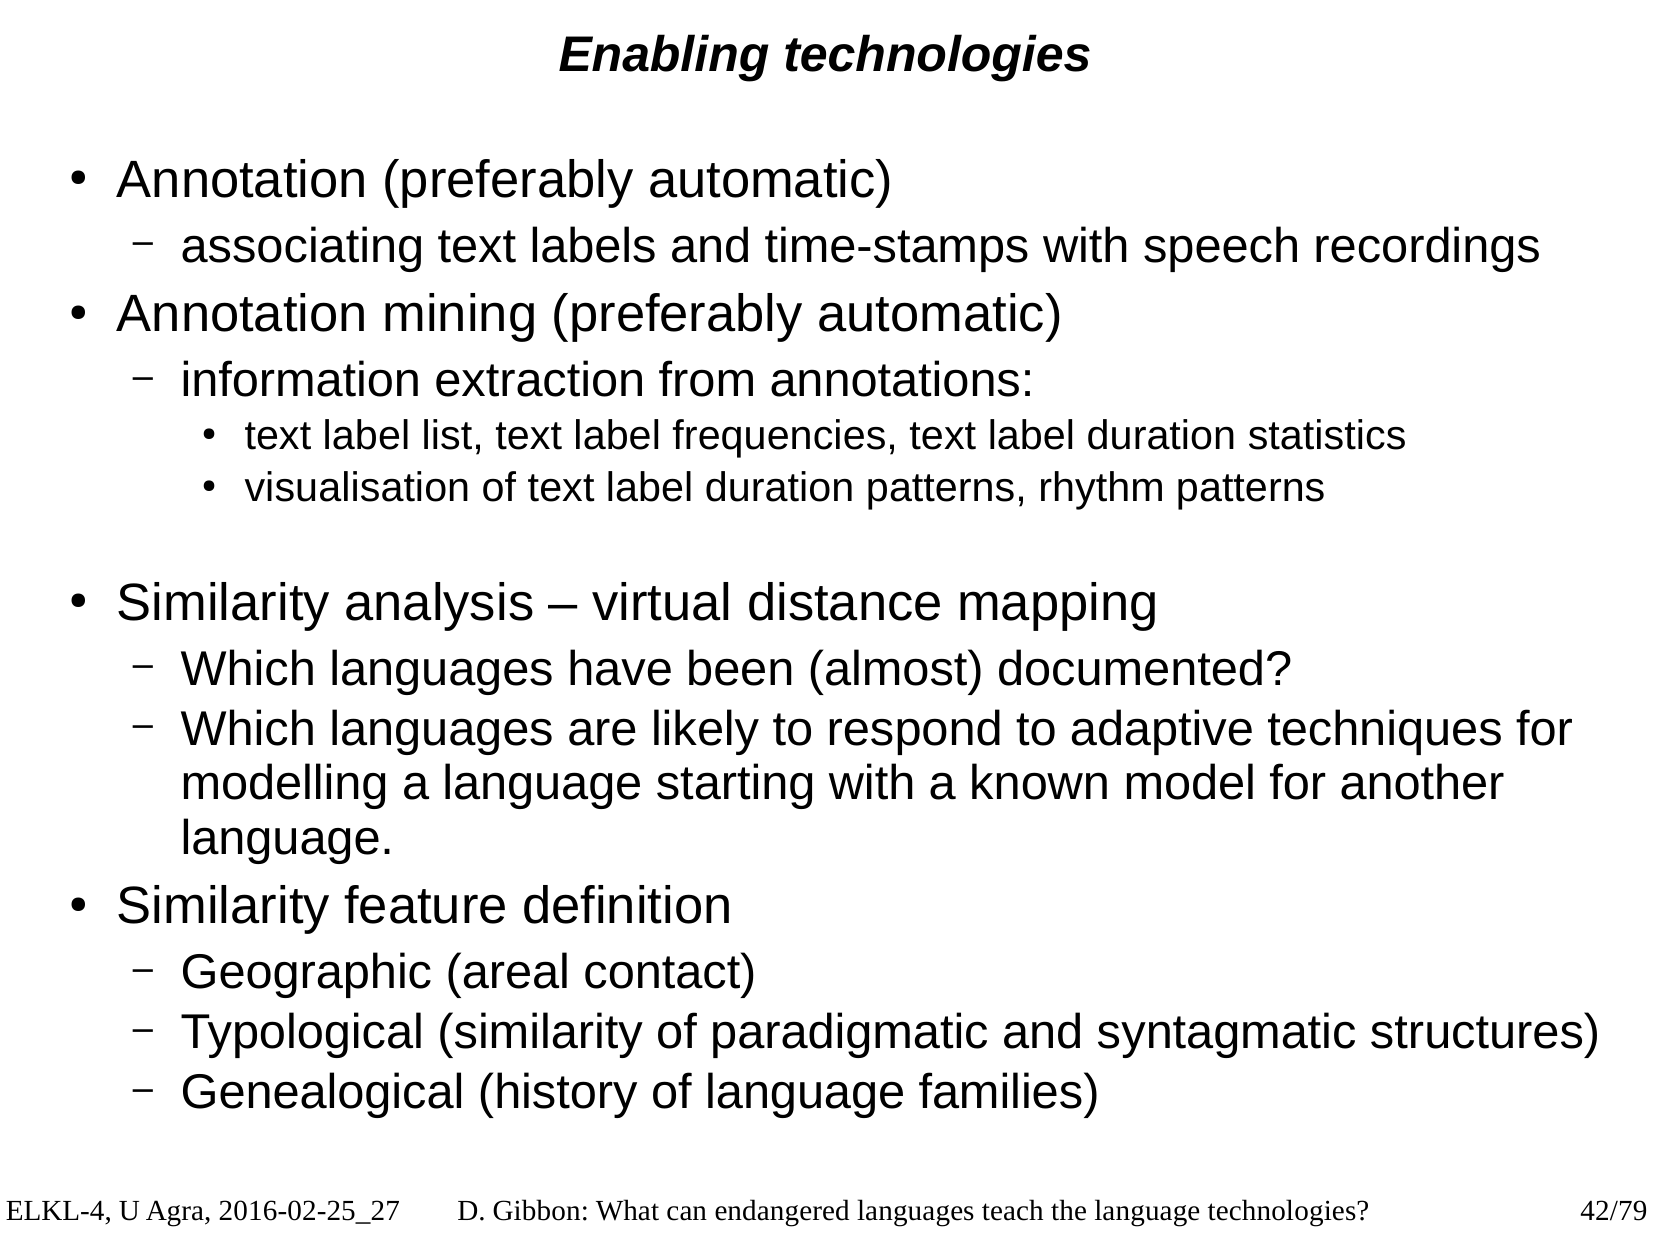

# Enabling technologies
Annotation (preferably automatic)
associating text labels and time-stamps with speech recordings
Annotation mining (preferably automatic)
information extraction from annotations:
text label list, text label frequencies, text label duration statistics
visualisation of text label duration patterns, rhythm patterns
Similarity analysis – virtual distance mapping
Which languages have been (almost) documented?
Which languages are likely to respond to adaptive techniques for modelling a language starting with a known model for another language.
Similarity feature definition
Geographic (areal contact)
Typological (similarity of paradigmatic and syntagmatic structures)
Genealogical (history of language families)
ELKL-4, U Agra, 2016-02-25_27
D. Gibbon: What can endangered languages teach the language technologies?
42